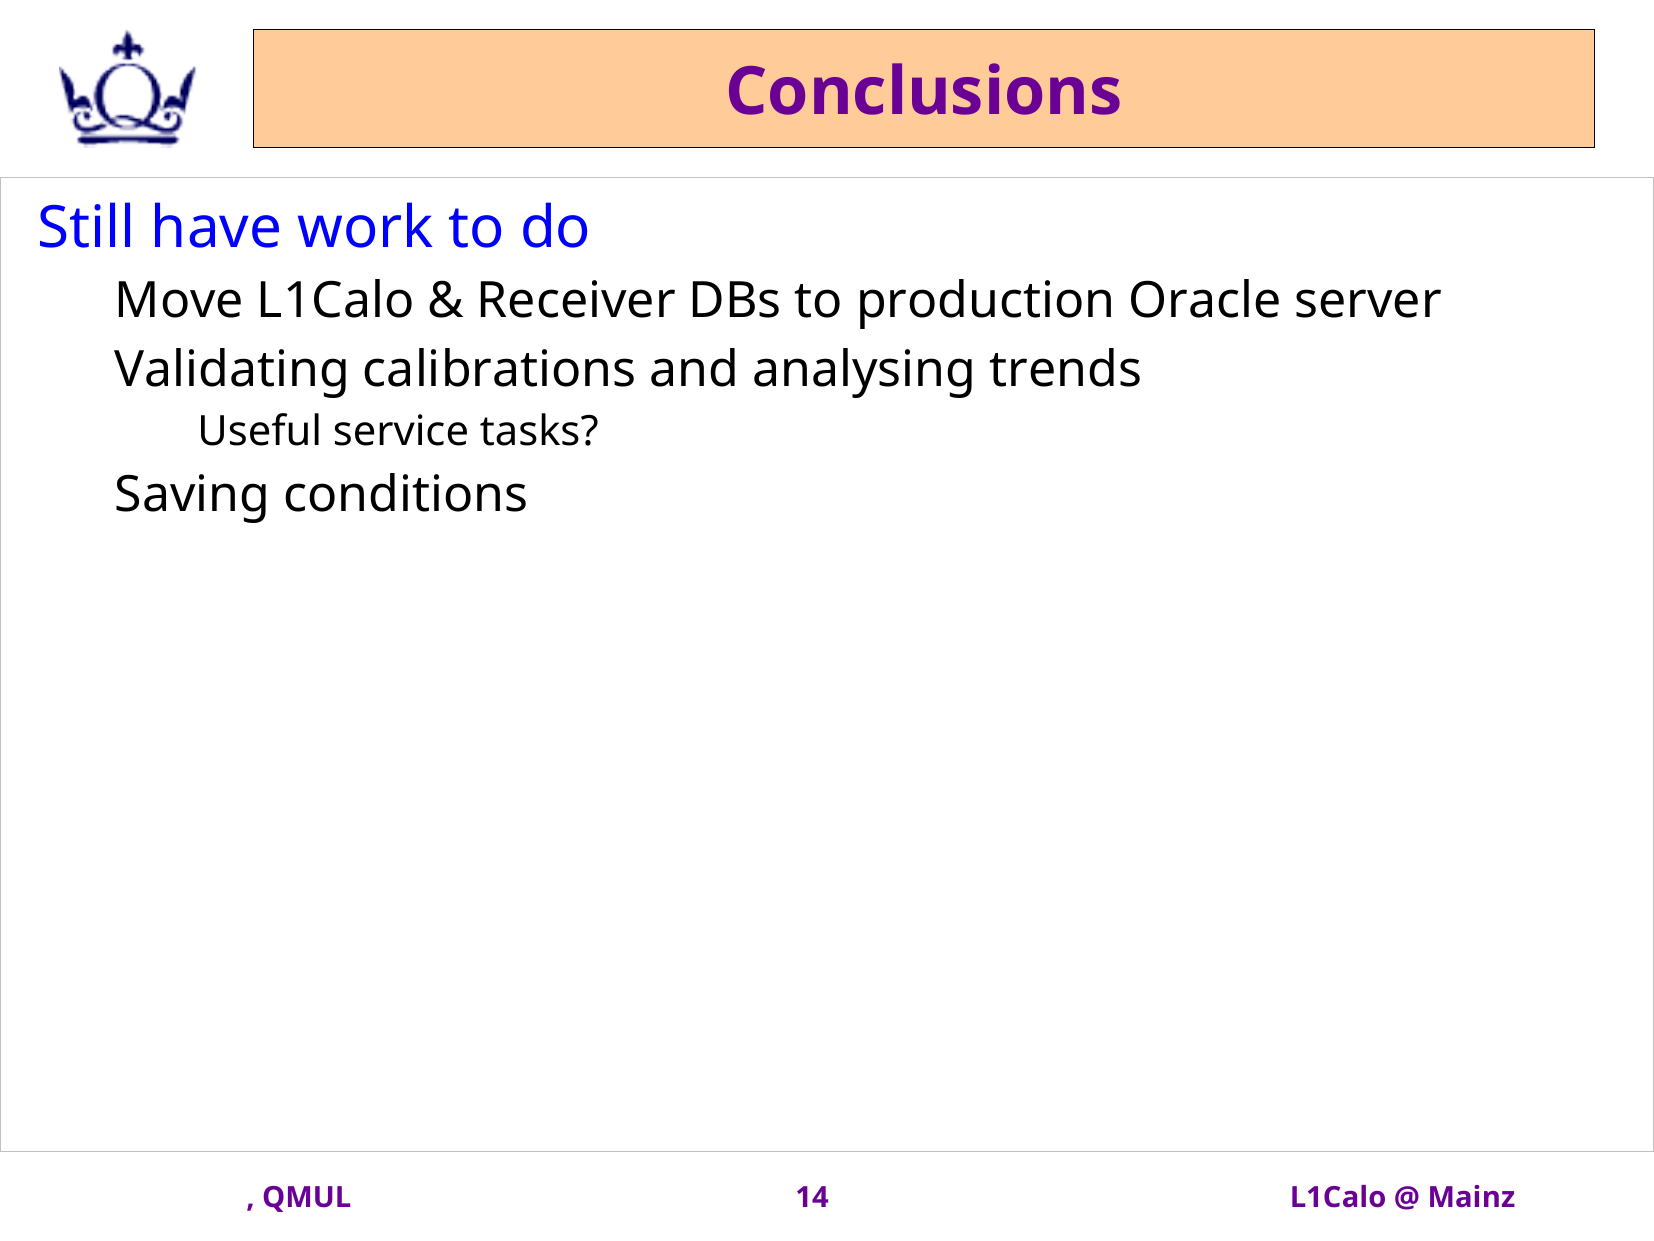

# Conclusions
Still have work to do
Move L1Calo & Receiver DBs to production Oracle server
Validating calibrations and analysing trends
Useful service tasks?
Saving conditions